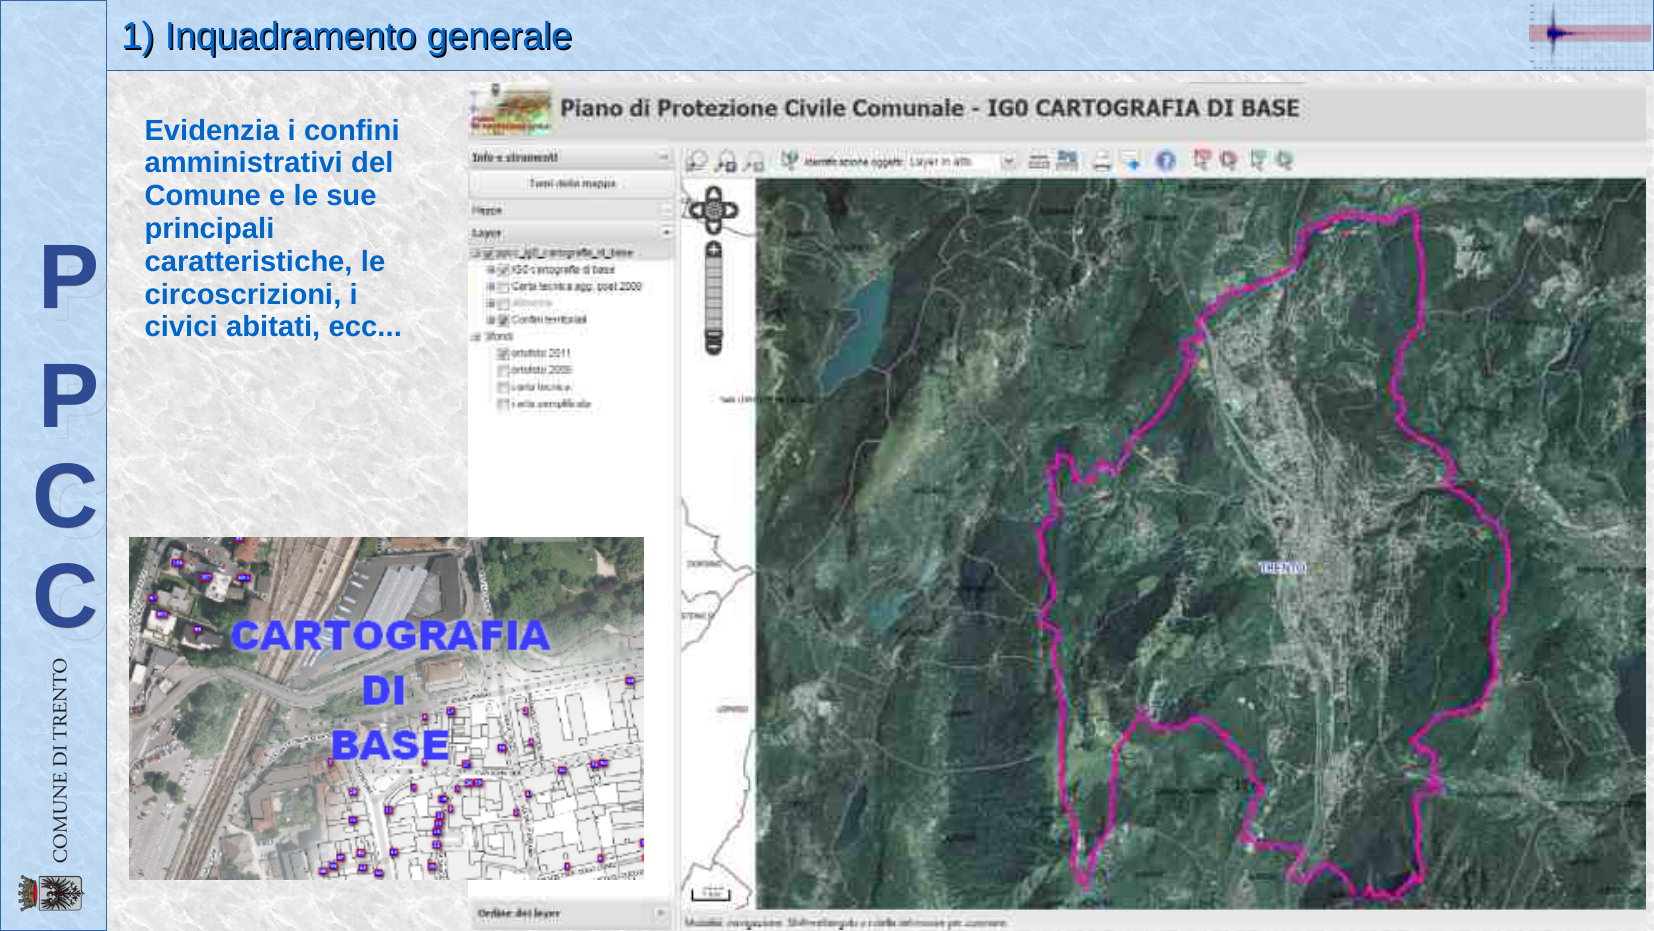

1) Inquadramento generale
Evidenzia i confini amministrativi del Comune e le sue principali caratteristiche, le circoscrizioni, i civici abitati, ecc...
3